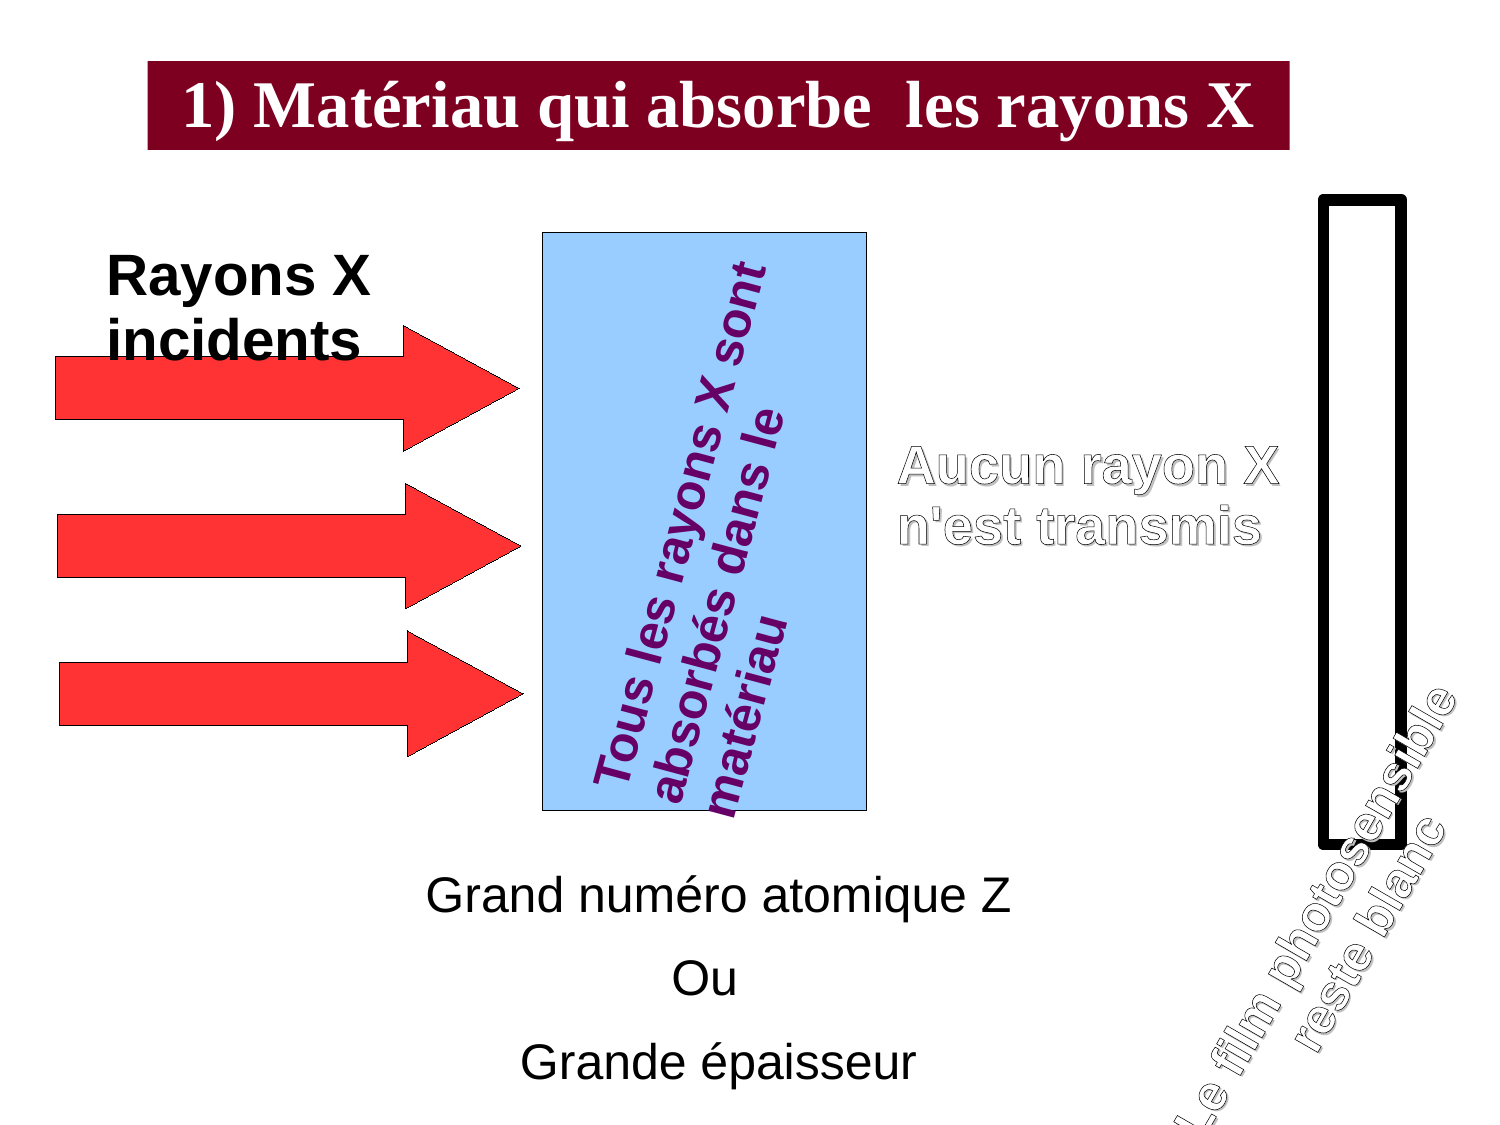

1) Matériau qui absorbe les rayons X
Rayons X incidents
Tous les rayons X sont absorbés dans le matériau
Aucun rayon X n'est transmis
Grand numéro atomique Z
Ou
Grande épaisseur
Le film photosensible
reste blanc